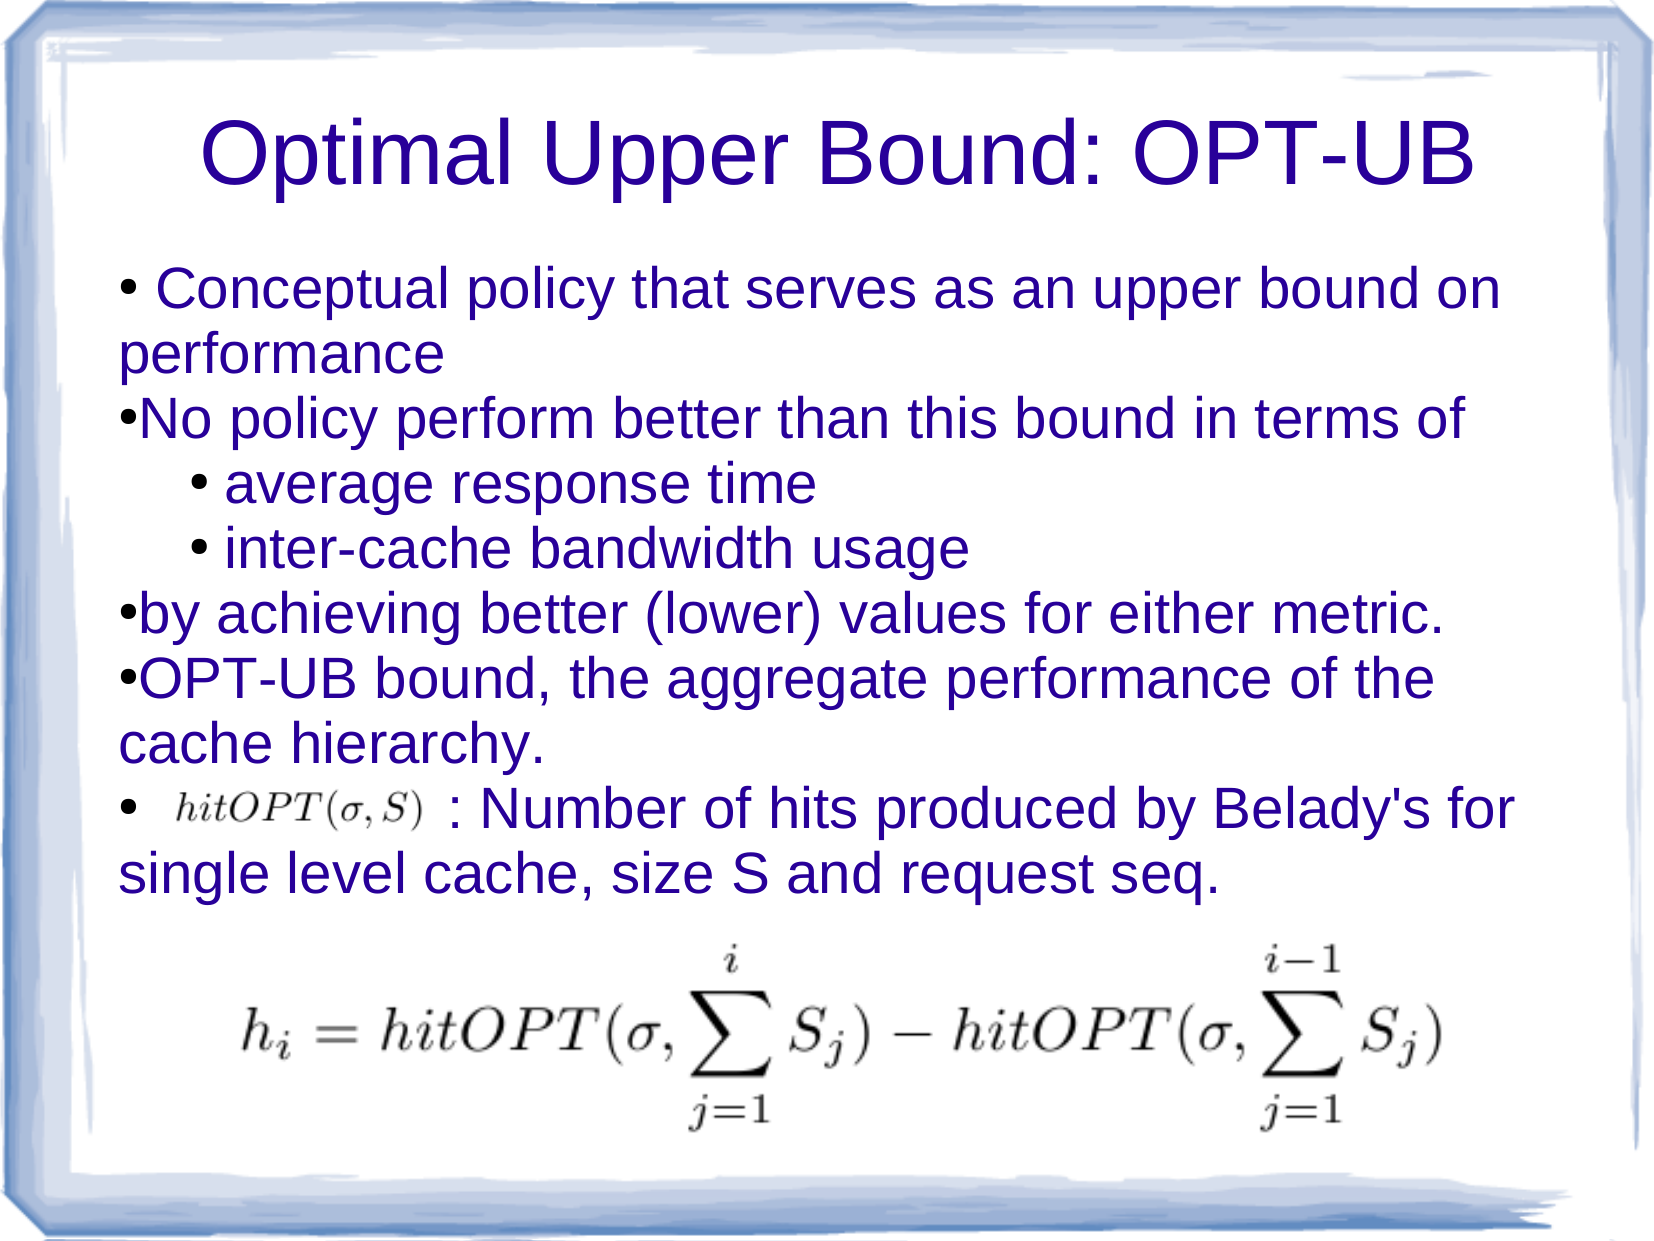

# Optimal Upper Bound: OPT-UB
 Conceptual policy that serves as an upper bound on performance
No policy perform better than this bound in terms of
average response time
inter-cache bandwidth usage
by achieving better (lower) values for either metric.
OPT-UB bound, the aggregate performance of the cache hierarchy.
 : Number of hits produced by Belady's for single level cache, size S and request seq.